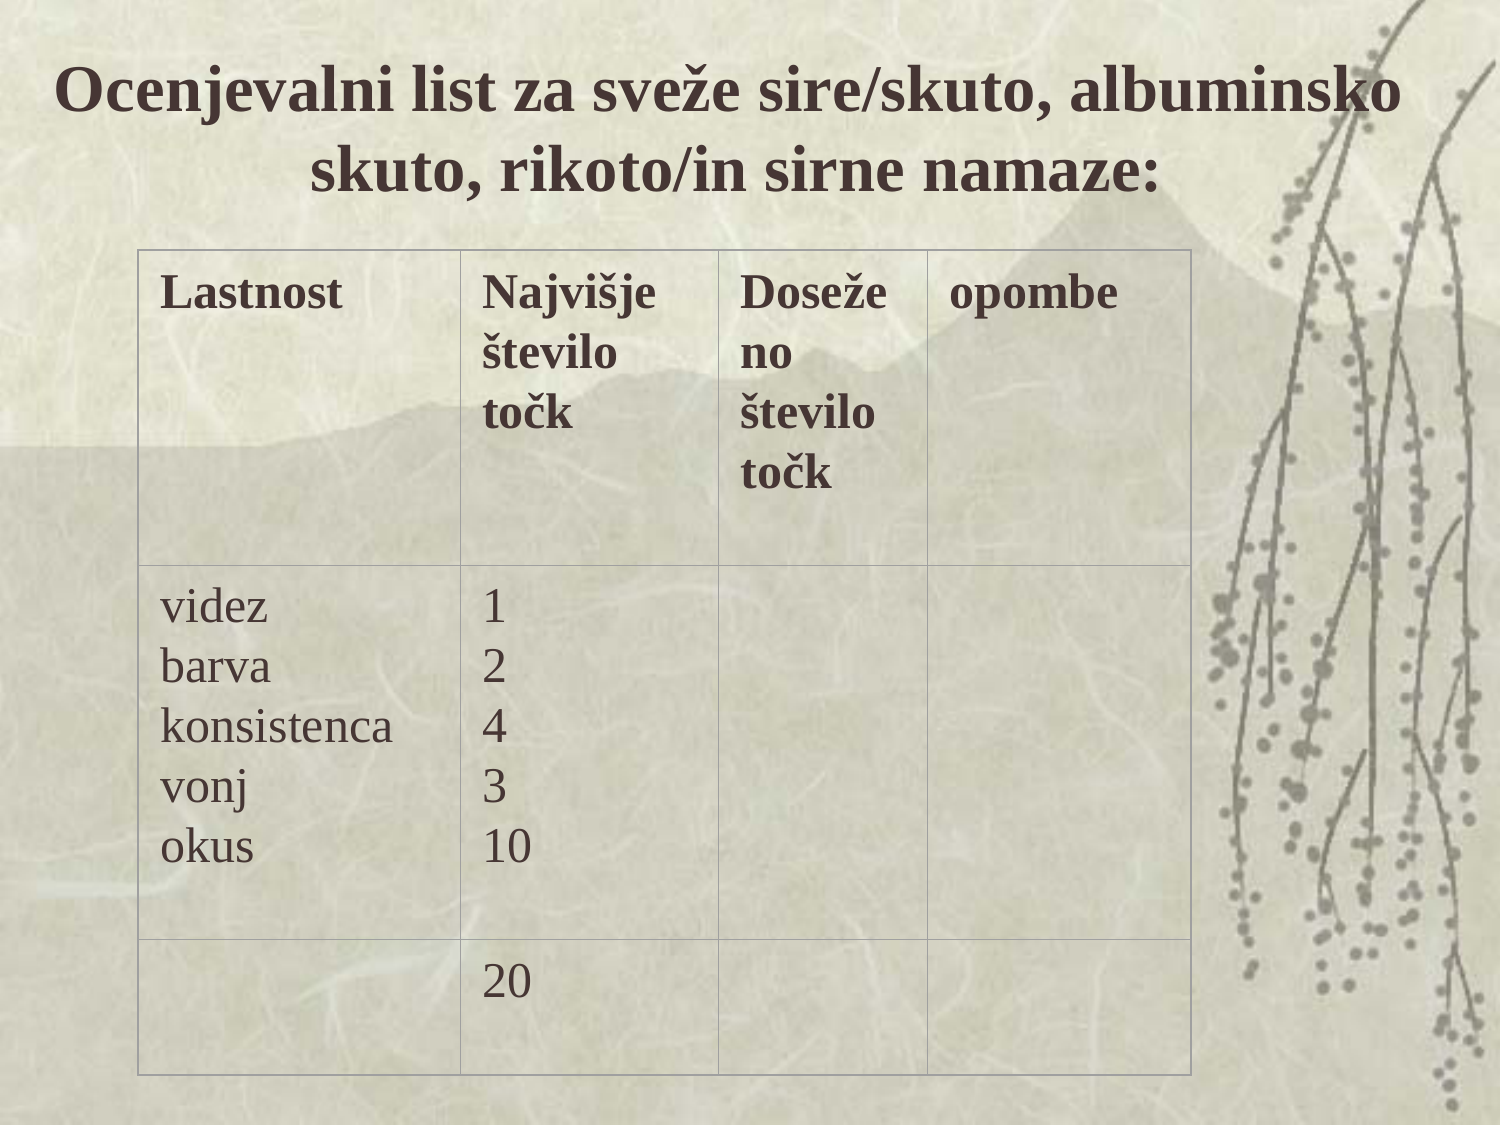

Ocenjevalni list za sveže sire/skuto, albuminsko skuto, rikoto/in sirne namaze:
Lastnost
Najvišje število točk
Doseženo število točk
opombe
videz
barva
konsistenca
vonj
okus
1
2
4
3
10
20